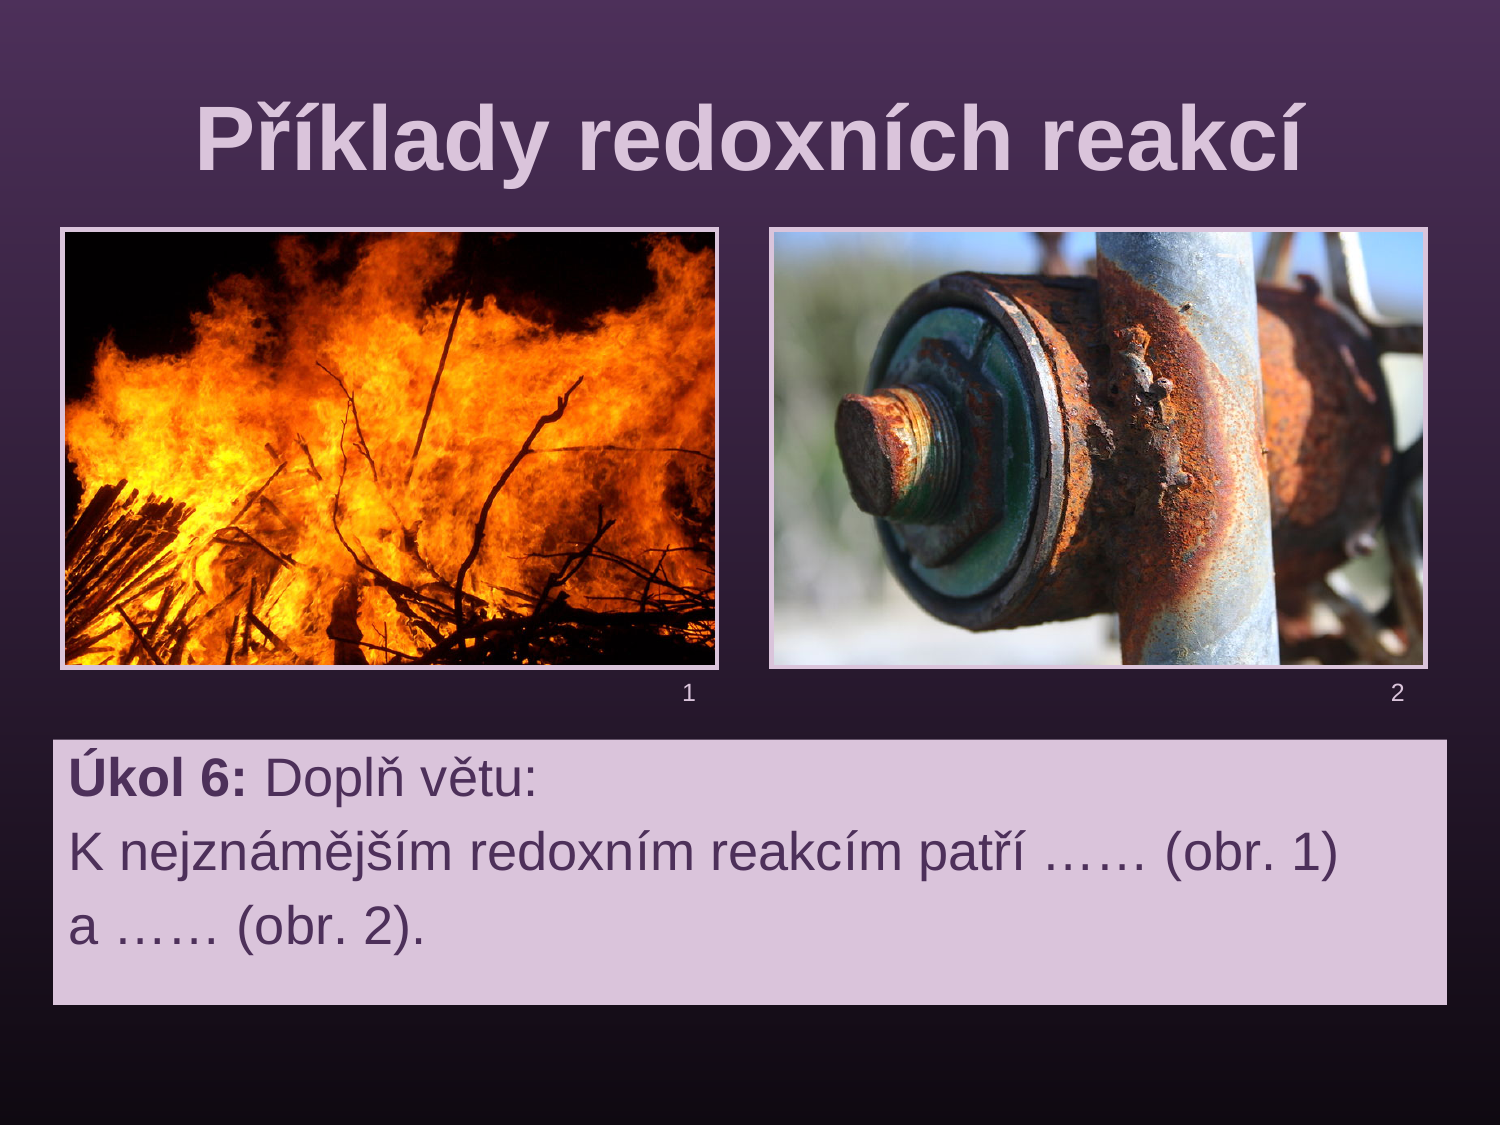

# Příklady redoxních reakcí
1
2
Úkol 6: Doplň větu:
K nejznámějším redoxním reakcím patří …… (obr. 1)
a …… (obr. 2).